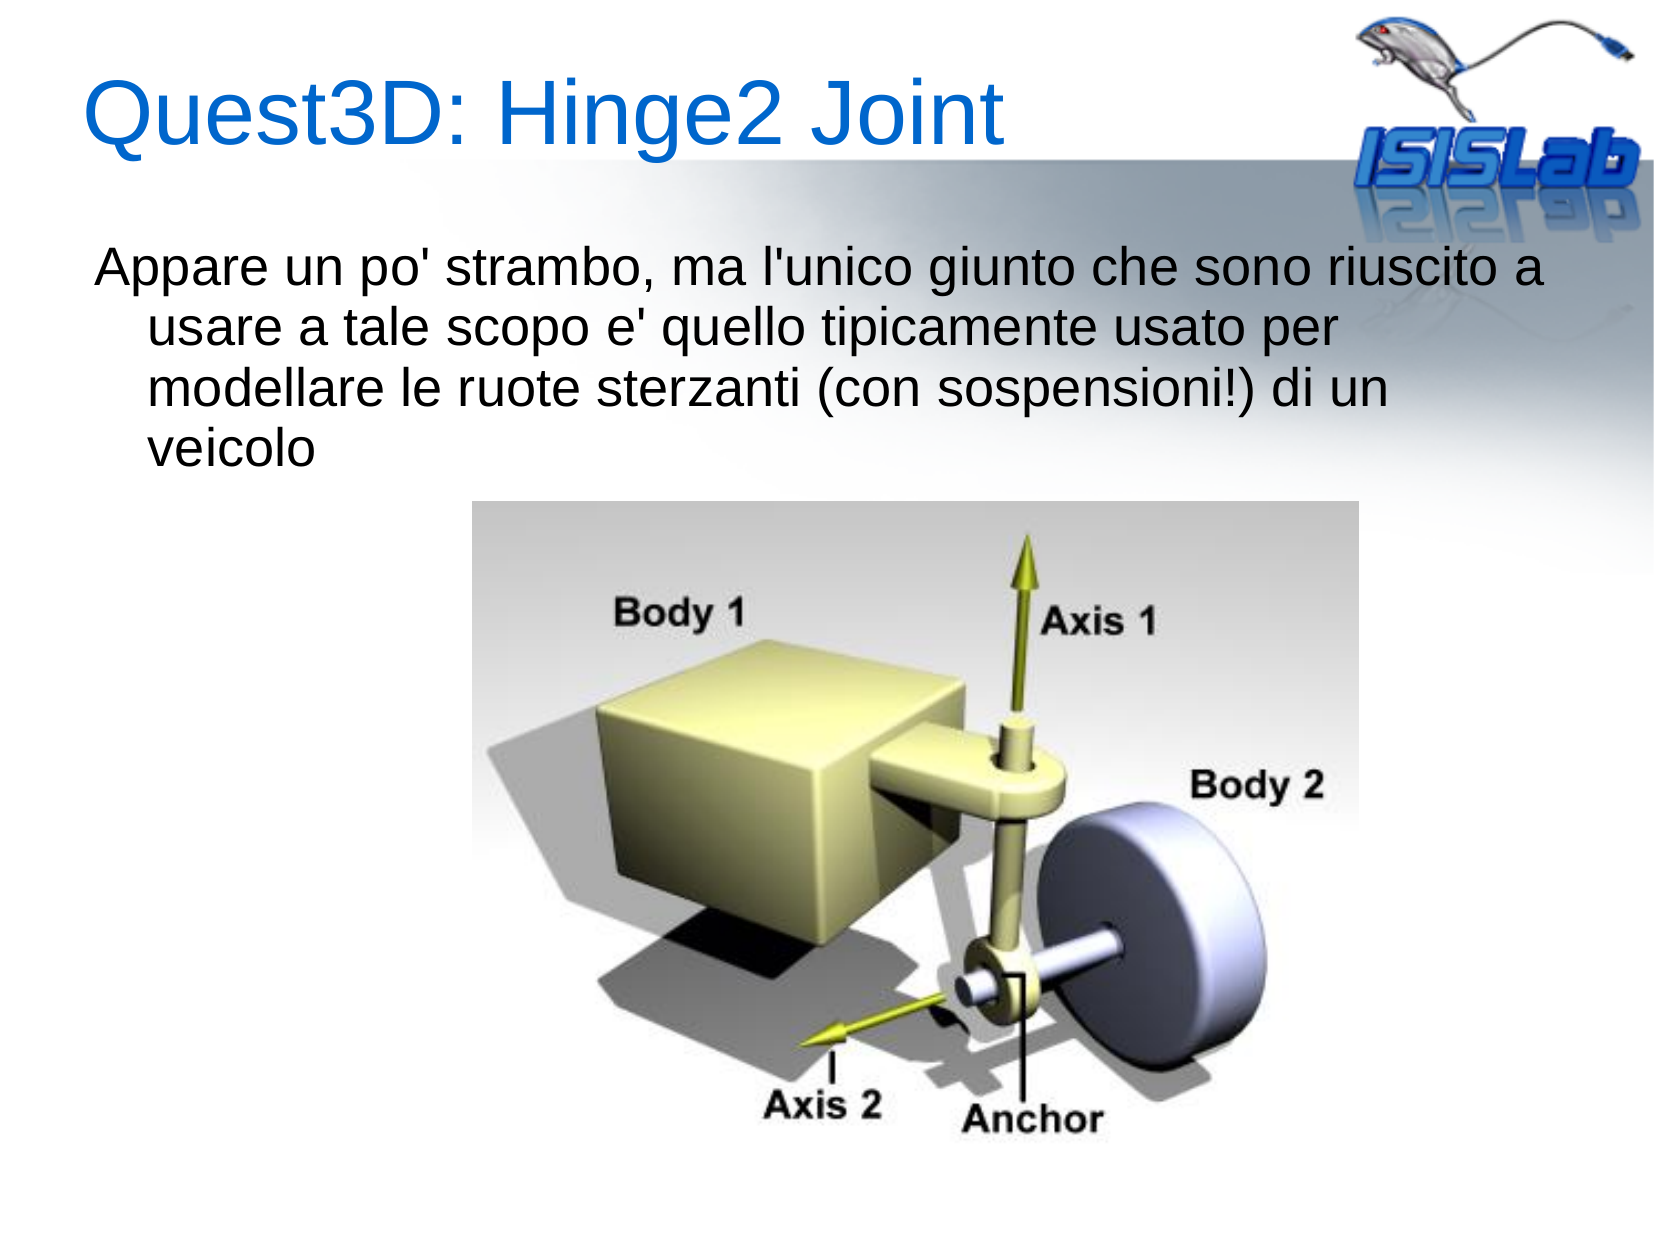

# Quest3D: Hinge2 Joint
Appare un po' strambo, ma l'unico giunto che sono riuscito a usare a tale scopo e' quello tipicamente usato per modellare le ruote sterzanti (con sospensioni!) di un veicolo